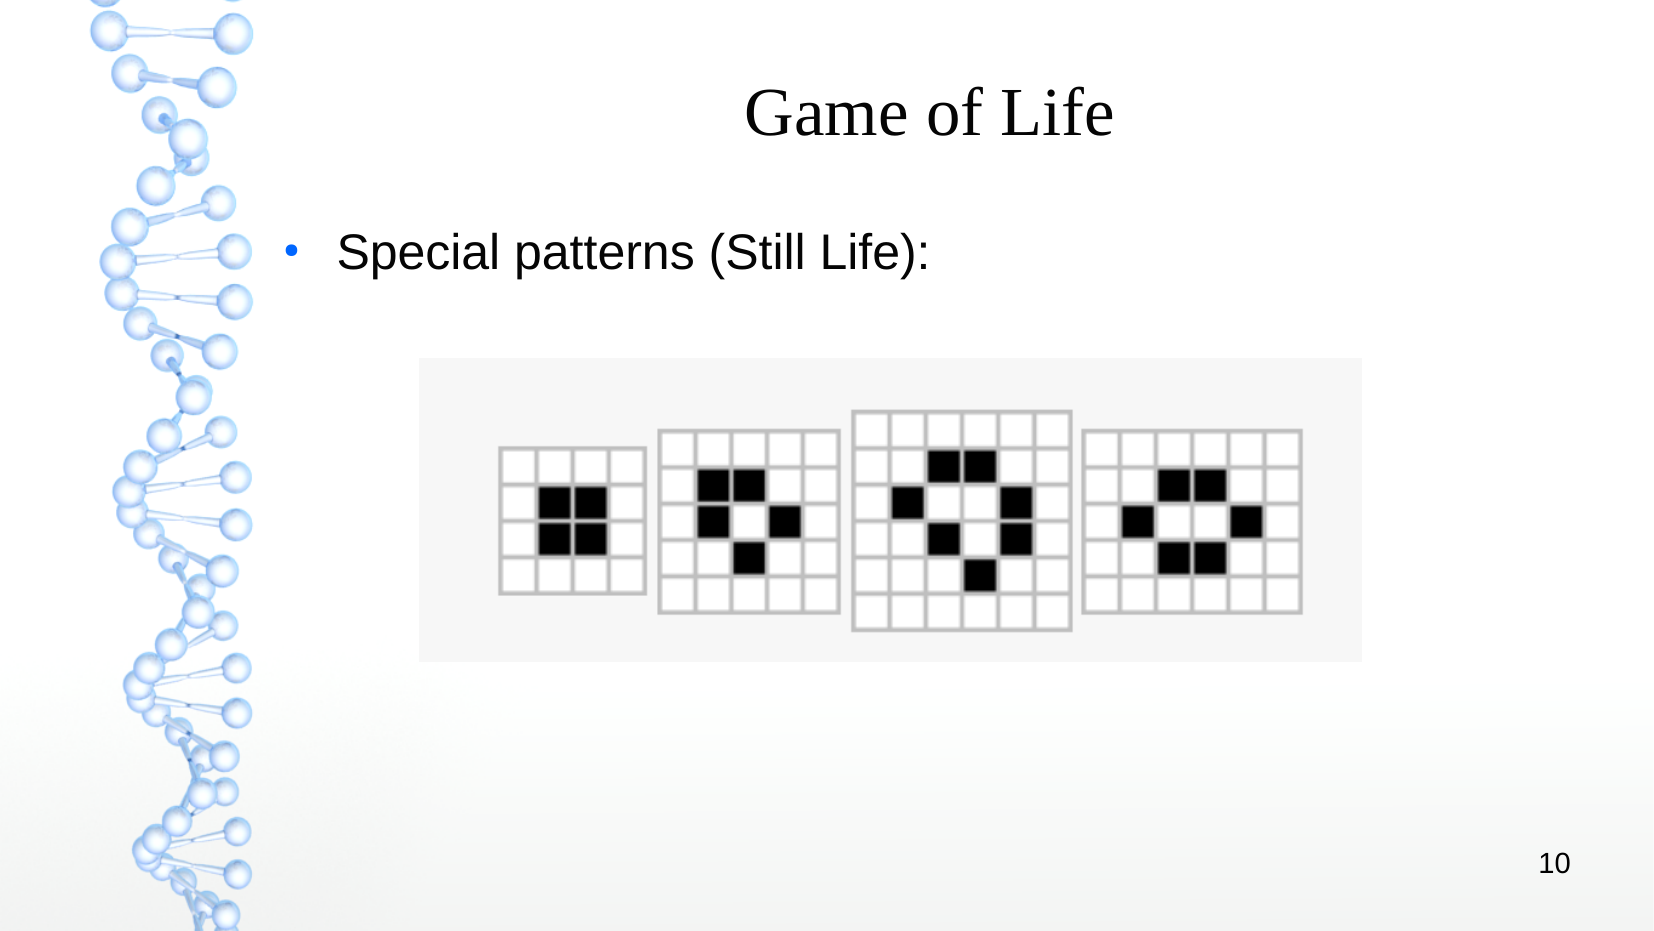

# Game of Life
Special patterns (Still Life):
10